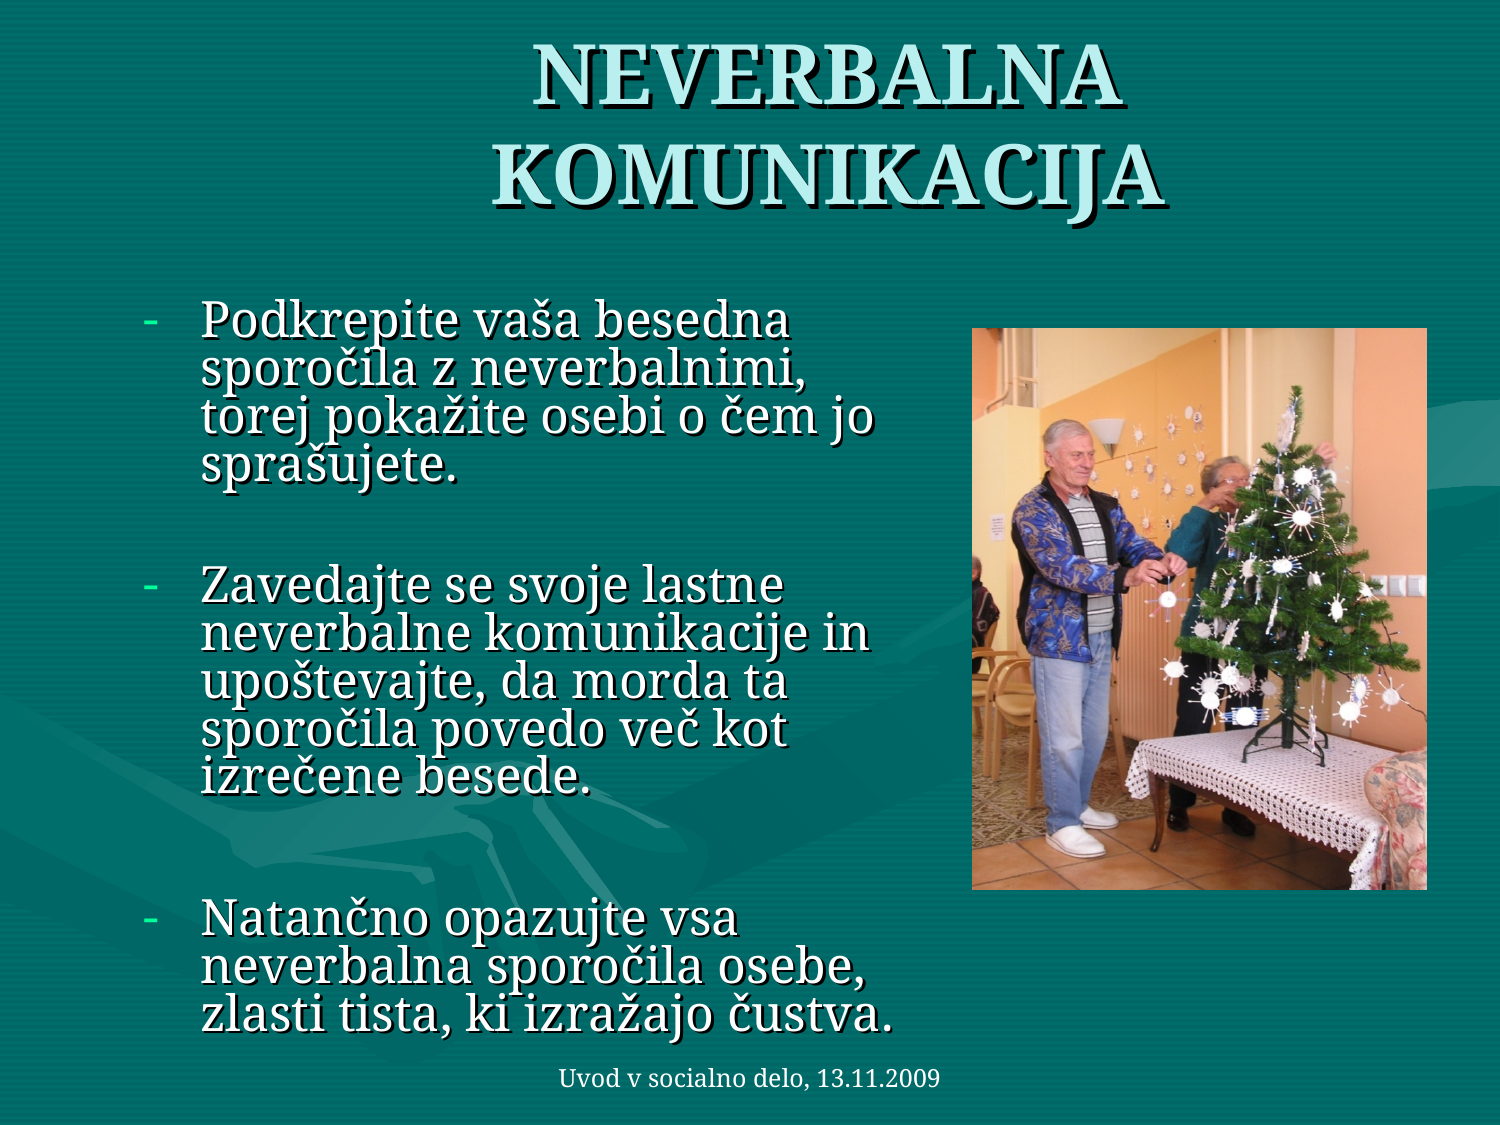

# NEVERBALNA KOMUNIKACIJA
Podkrepite vaša besedna sporočila z neverbalnimi, torej pokažite osebi o čem jo sprašujete.
Zavedajte se svoje lastne neverbalne komunikacije in upoštevajte, da morda ta sporočila povedo več kot izrečene besede.
Natančno opazujte vsa neverbalna sporočila osebe, zlasti tista, ki izražajo čustva.
Uvod v socialno delo, 13.11.2009